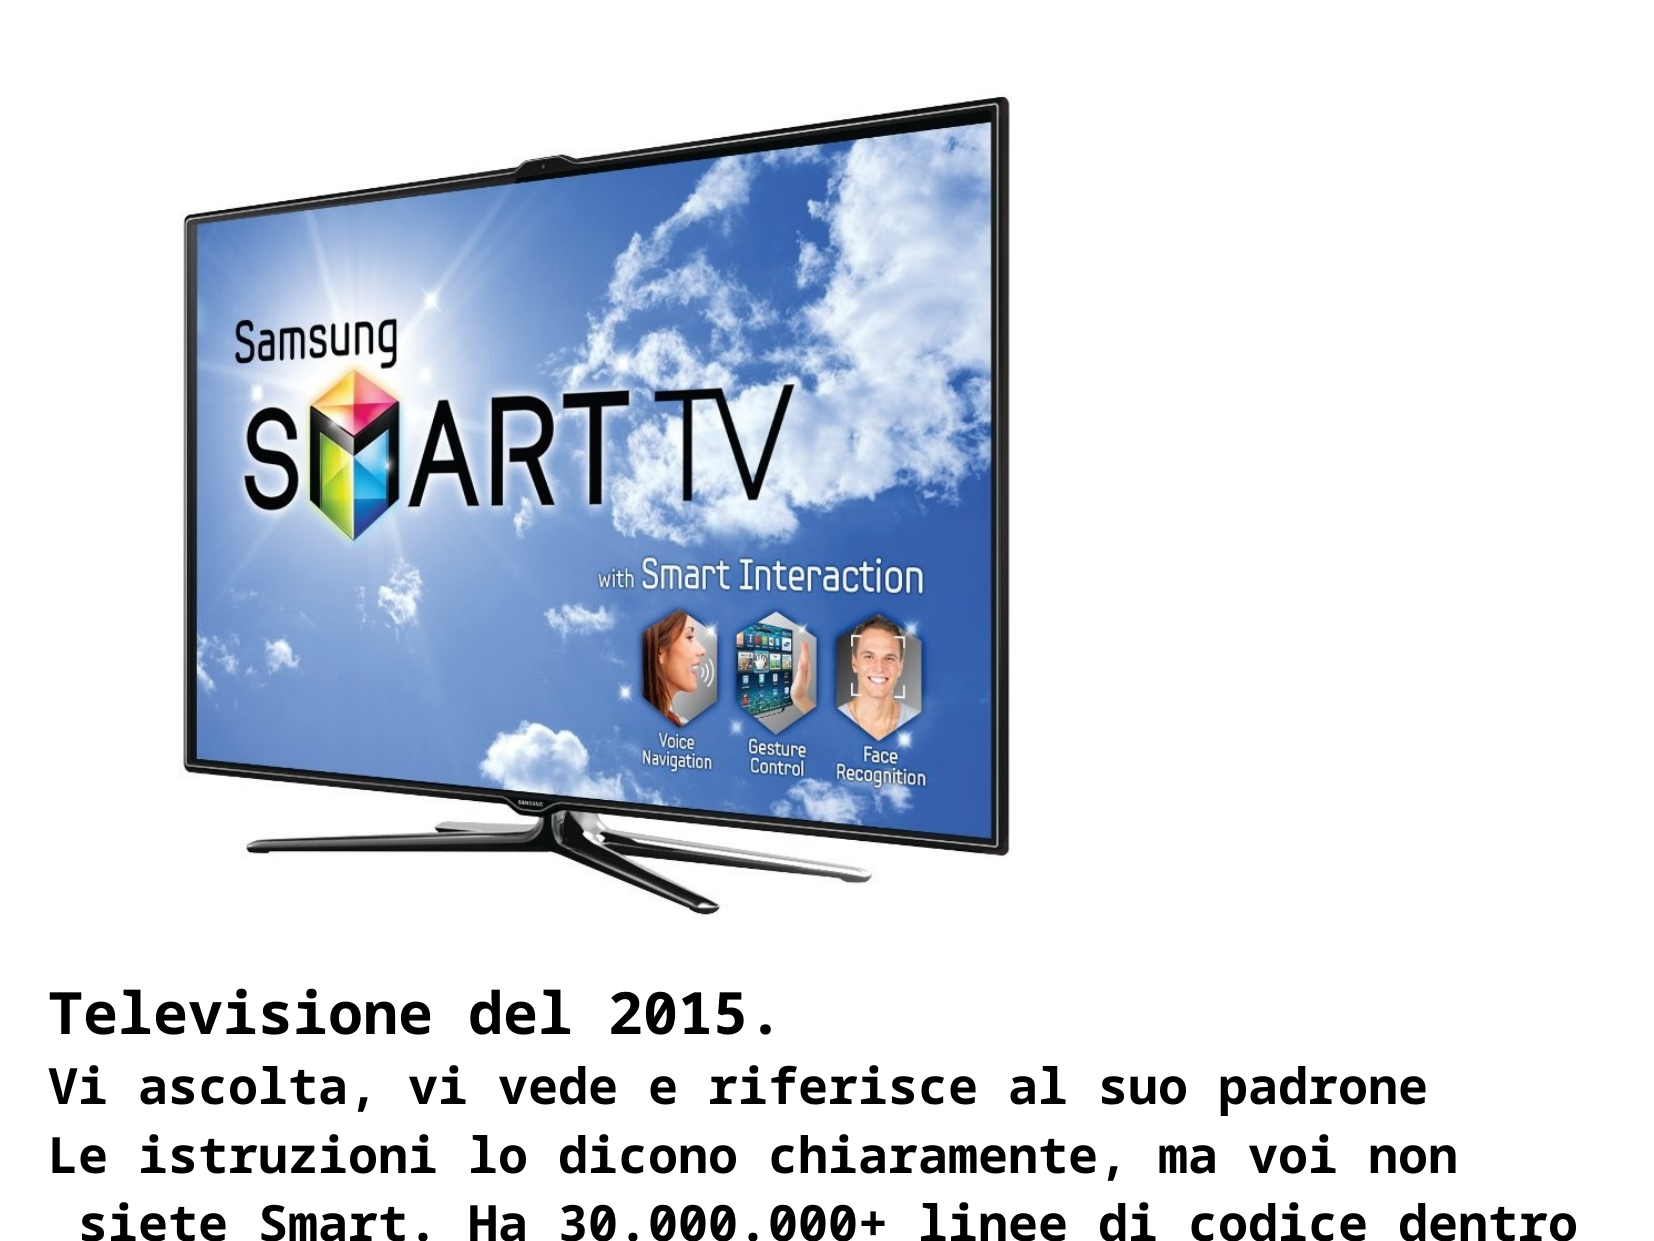

Televisione del 2015.
Vi ascolta, vi vede e riferisce al suo padrone
Le istruzioni lo dicono chiaramente, ma voi non
 siete Smart. Ha 30.000.000+ linee di codice dentro